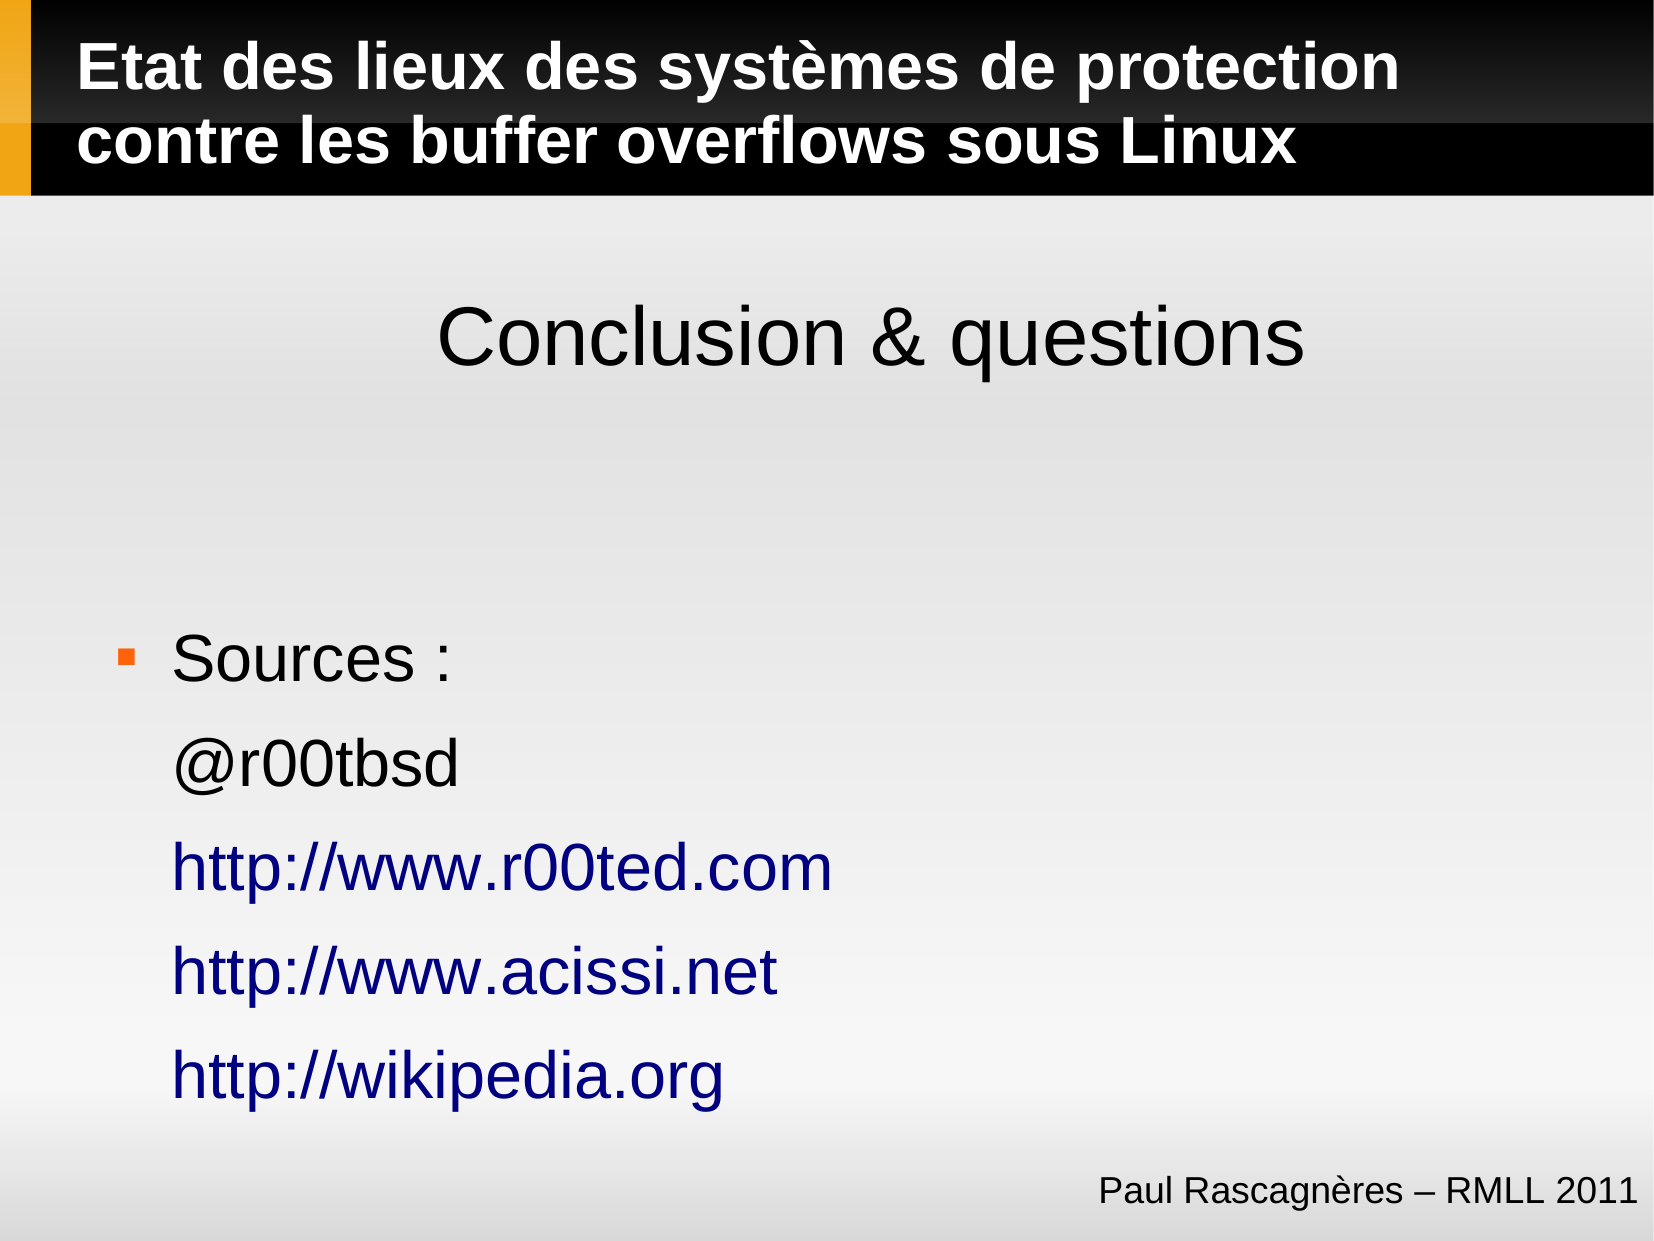

# Etat des lieux des systèmes de protection contre les buffer overflows sous Linux
Conclusion & questions
Sources :
@r00tbsd
http://www.r00ted.com
http://www.acissi.net
http://wikipedia.org
Paul Rascagnères – RMLL 2011